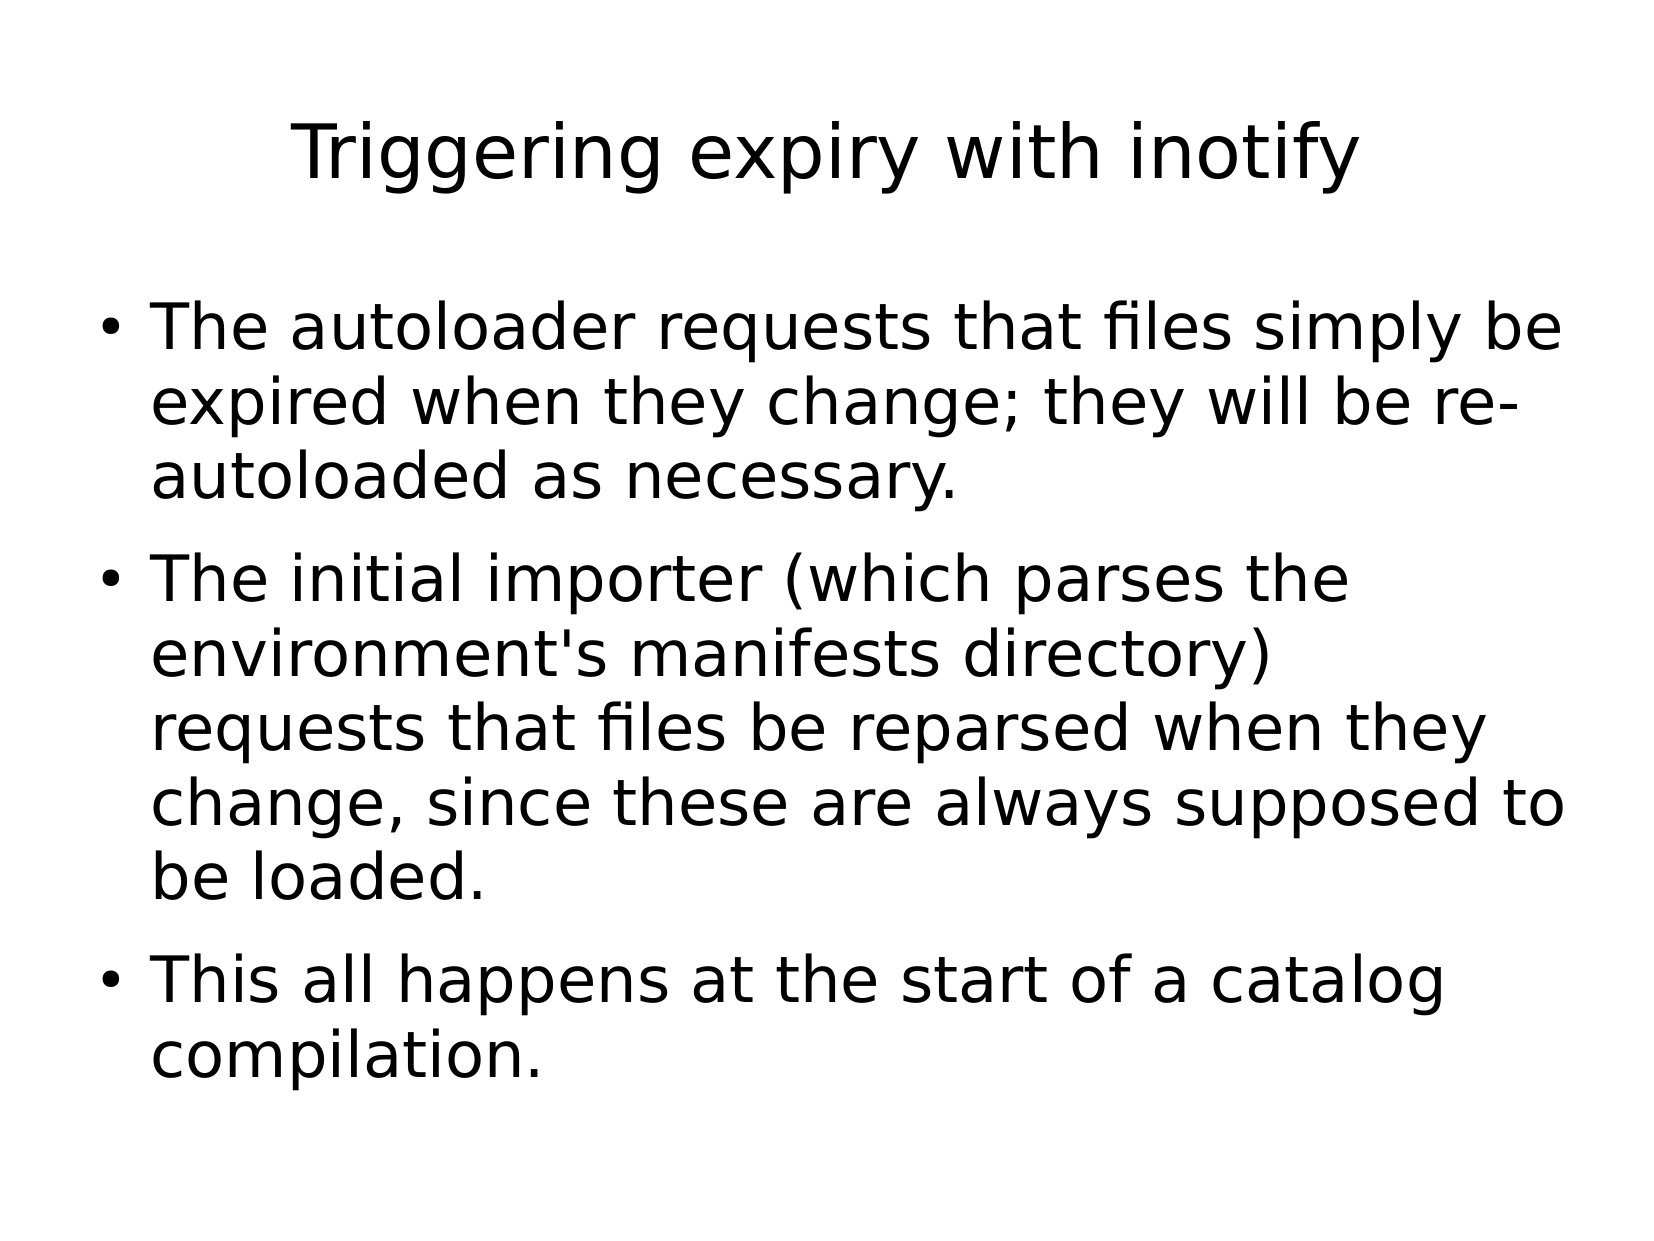

# Triggering expiry with inotify
The autoloader requests that files simply be expired when they change; they will be re-autoloaded as necessary.
The initial importer (which parses the environment's manifests directory) requests that files be reparsed when they change, since these are always supposed to be loaded.
This all happens at the start of a catalog compilation.